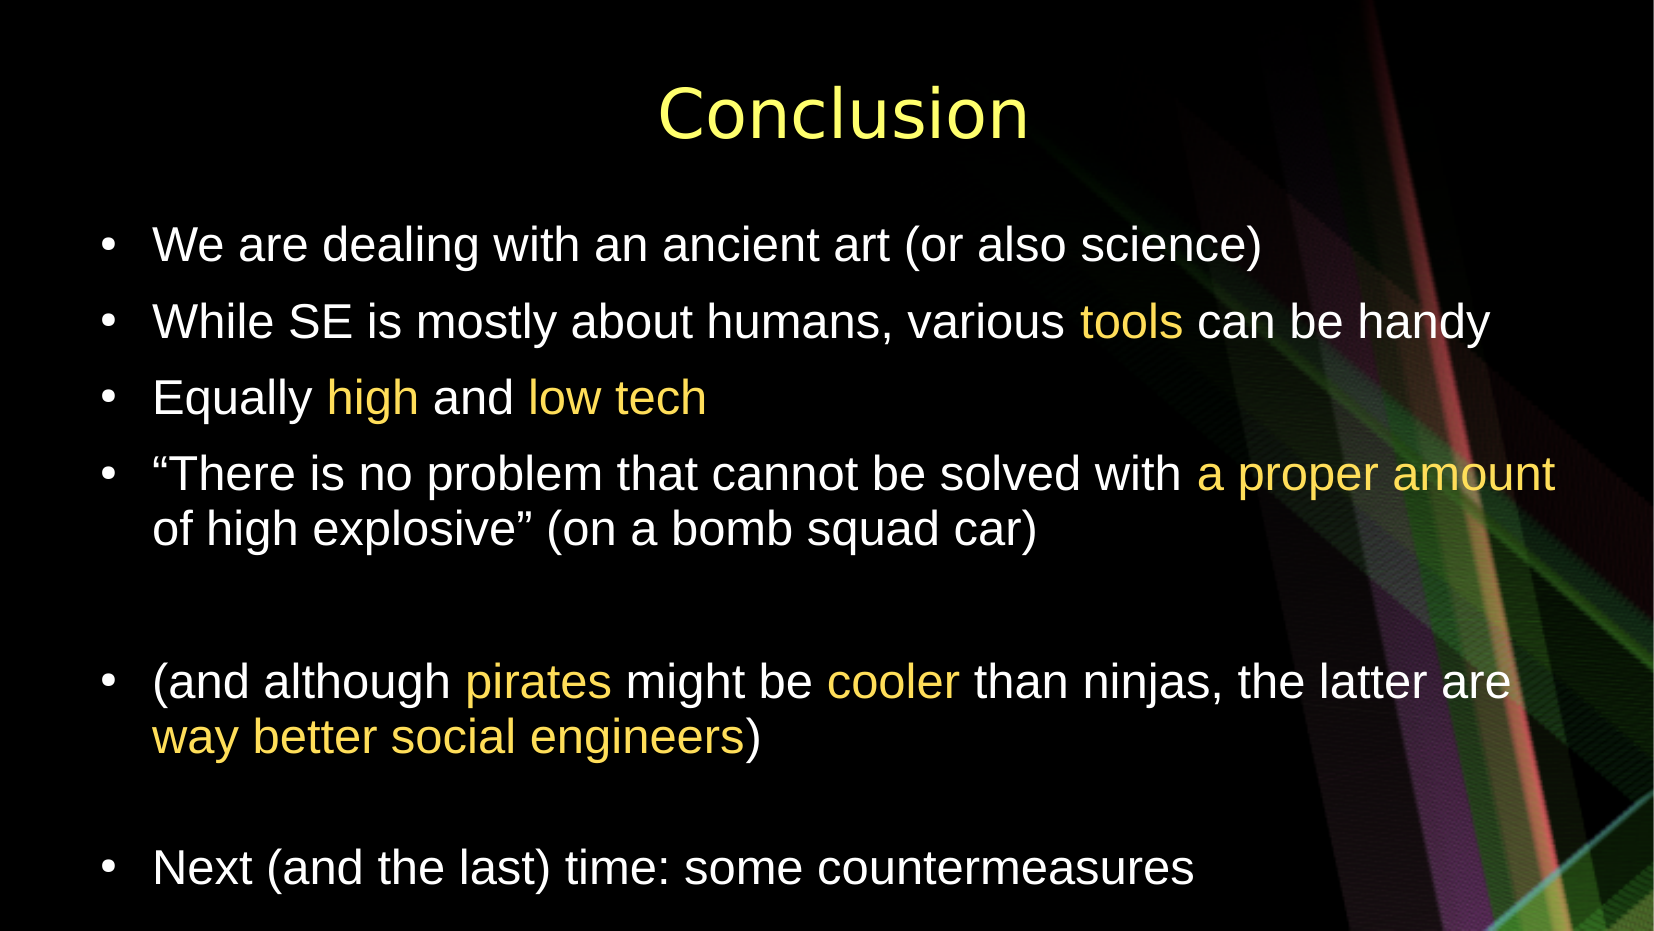

# Conclusion
We are dealing with an ancient art (or also science)
While SE is mostly about humans, various tools can be handy
Equally high and low tech
“There is no problem that cannot be solved with a proper amount of high explosive” (on a bomb squad car)
(and although pirates might be cooler than ninjas, the latter are way better social engineers)
Next (and the last) time: some countermeasures